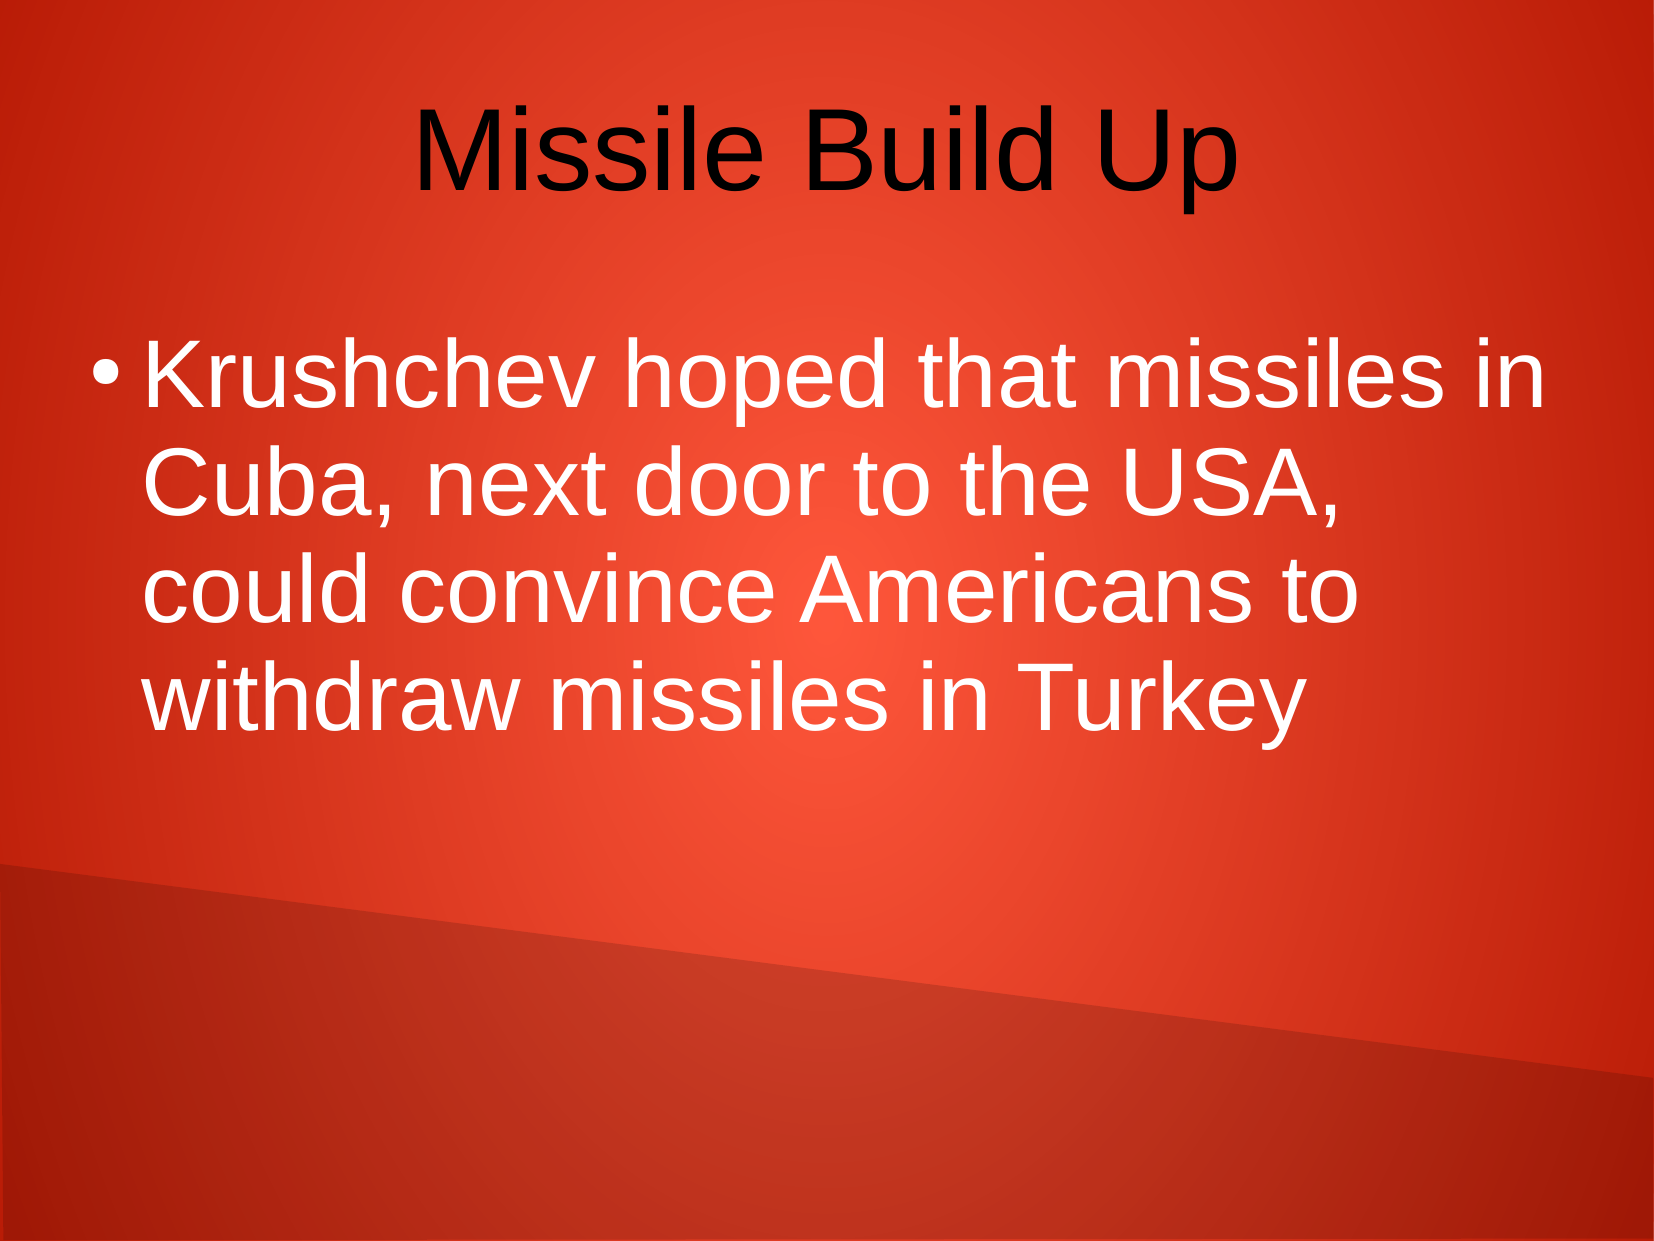

# Missile Build Up
Krushchev hoped that missiles in Cuba, next door to the USA, could convince Americans to withdraw missiles in Turkey